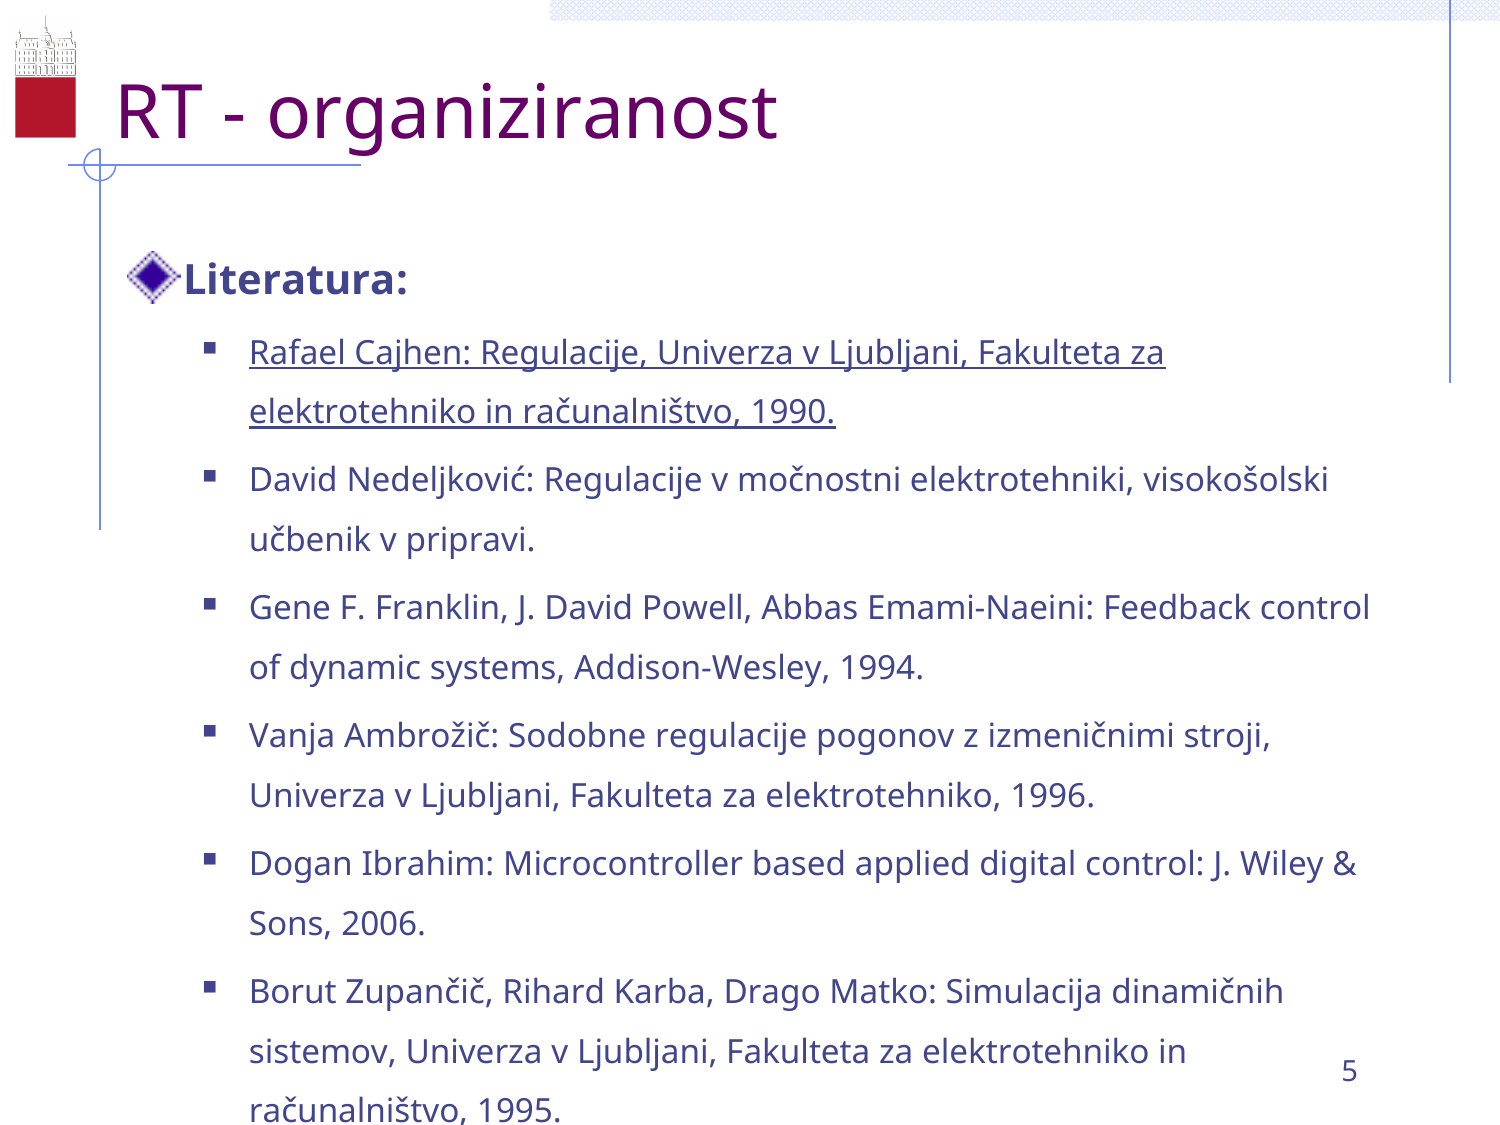

RT - organiziranost
# Literatura:
Rafael Cajhen: Regulacije, Univerza v Ljubljani, Fakulteta za elektrotehniko in računalništvo, 1990.
David Nedeljković: Regulacije v močnostni elektrotehniki, visokošolski učbenik v pripravi.
Gene F. Franklin, J. David Powell, Abbas Emami-Naeini: Feedback control of dynamic systems, Addison-Wesley, 1994.
Vanja Ambrožič: Sodobne regulacije pogonov z izmeničnimi stroji, Univerza v Ljubljani, Fakulteta za elektrotehniko, 1996.
Dogan Ibrahim: Microcontroller based applied digital control: J. Wiley & Sons, 2006.
Borut Zupančič, Rihard Karba, Drago Matko: Simulacija dinamičnih sistemov, Univerza v Ljubljani, Fakulteta za elektrotehniko in računalništvo, 1995.